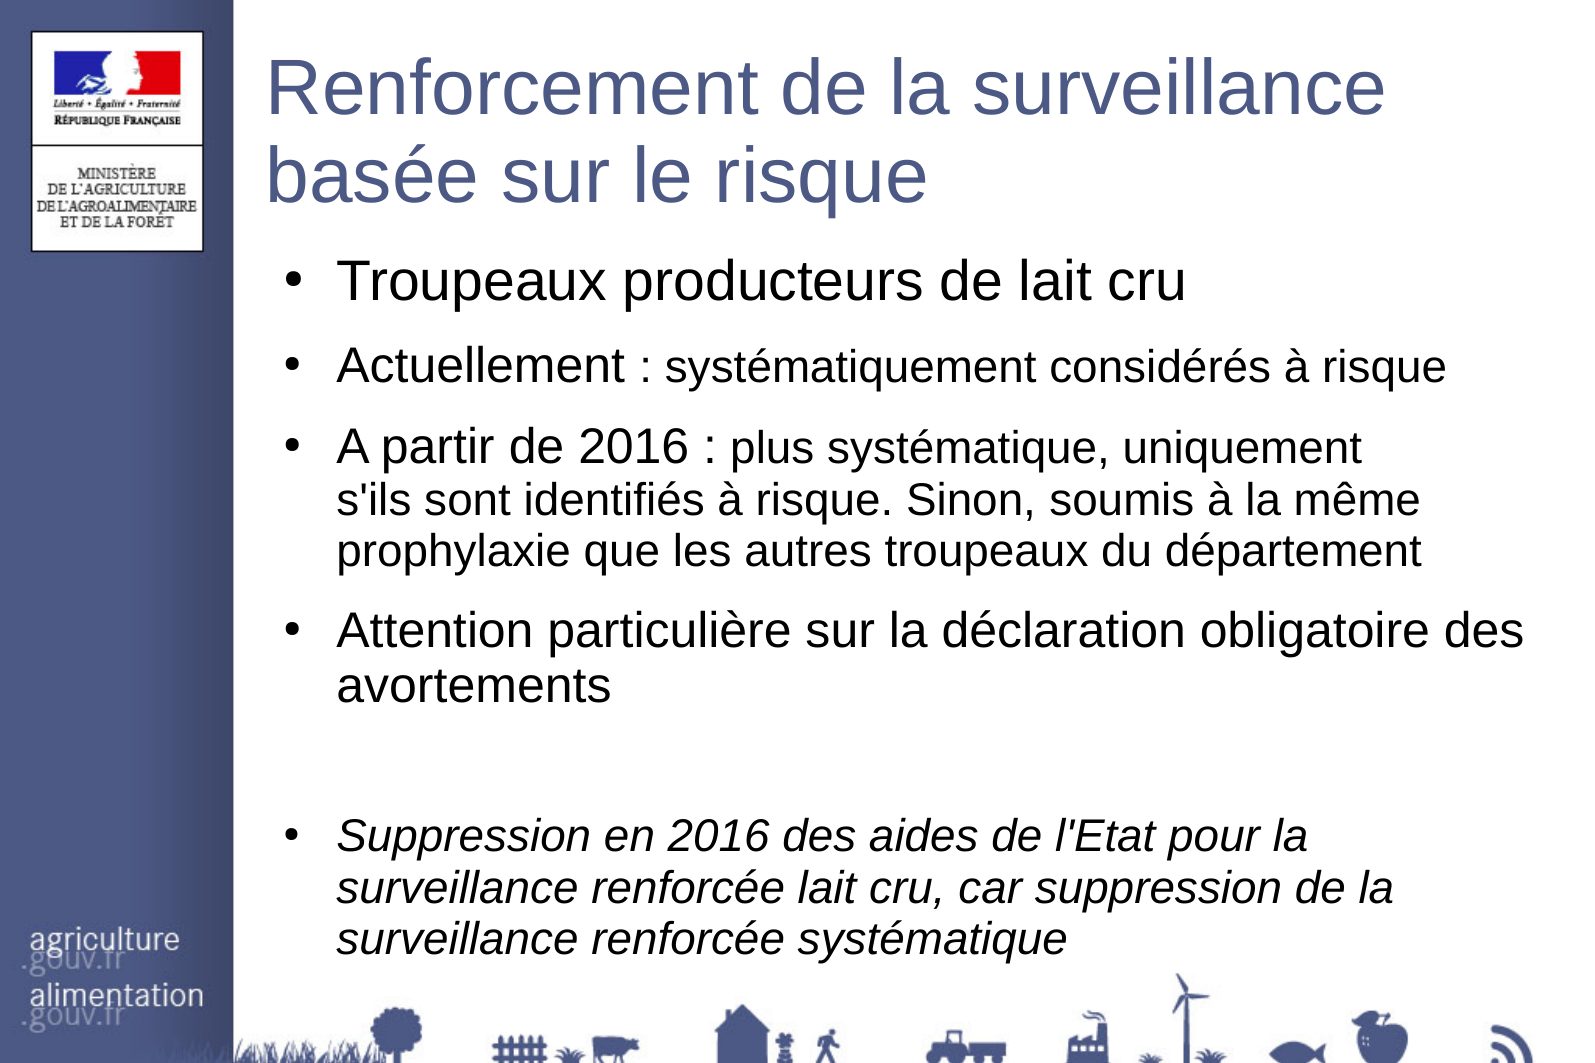

# Renforcement de la surveillance basée sur le risque
Troupeaux producteurs de lait cru
Actuellement : systématiquement considérés à risque
A partir de 2016 : plus systématique, uniquement
s'ils sont identifiés à risque. Sinon, soumis à la même prophylaxie que les autres troupeaux du département
Attention particulière sur la déclaration obligatoire des avortements
Suppression en 2016 des aides de l'Etat pour la surveillance renforcée lait cru, car suppression de la surveillance renforcée systématique